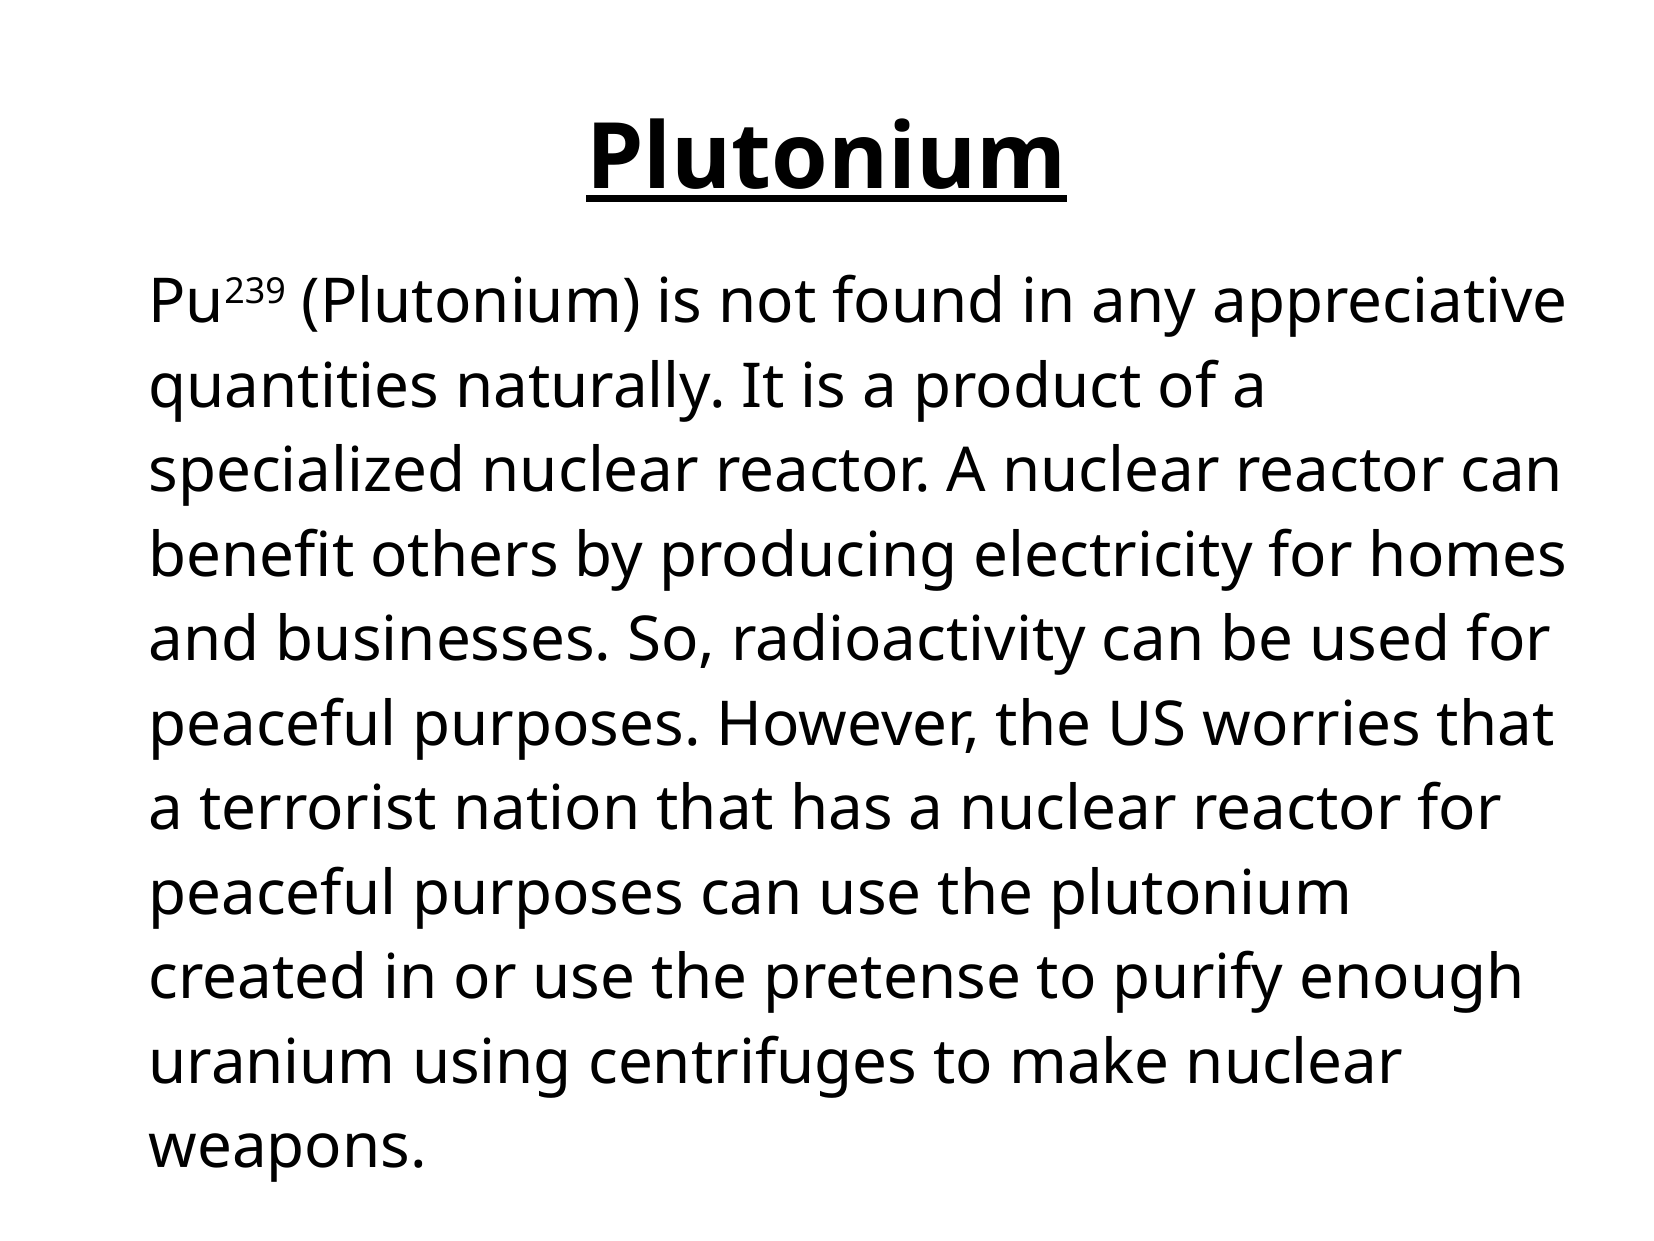

# Plutonium
Pu239 (Plutonium) is not found in any appreciative quantities naturally. It is a product of a specialized nuclear reactor. A nuclear reactor can benefit others by producing electricity for homes and businesses. So, radioactivity can be used for peaceful purposes. However, the US worries that a terrorist nation that has a nuclear reactor for peaceful purposes can use the plutonium created in or use the pretense to purify enough uranium using centrifuges to make nuclear weapons.